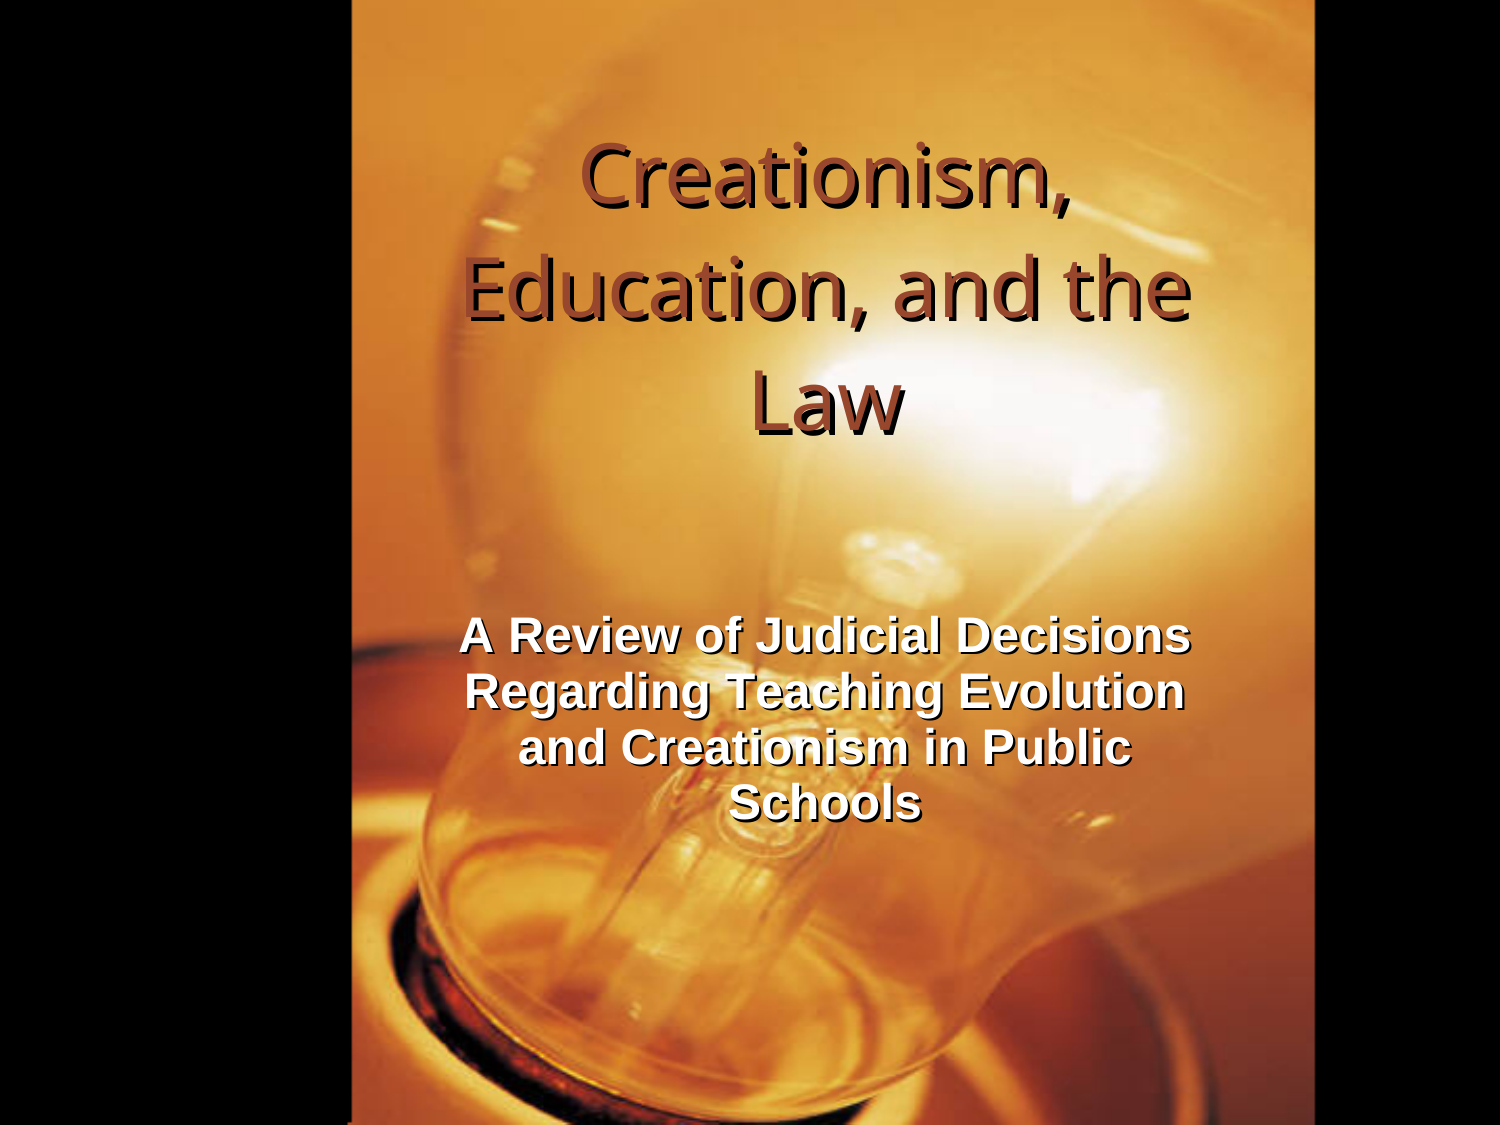

# Creationism, Education, and the Law
A Review of Judicial Decisions Regarding Teaching Evolution and Creationism in Public Schools